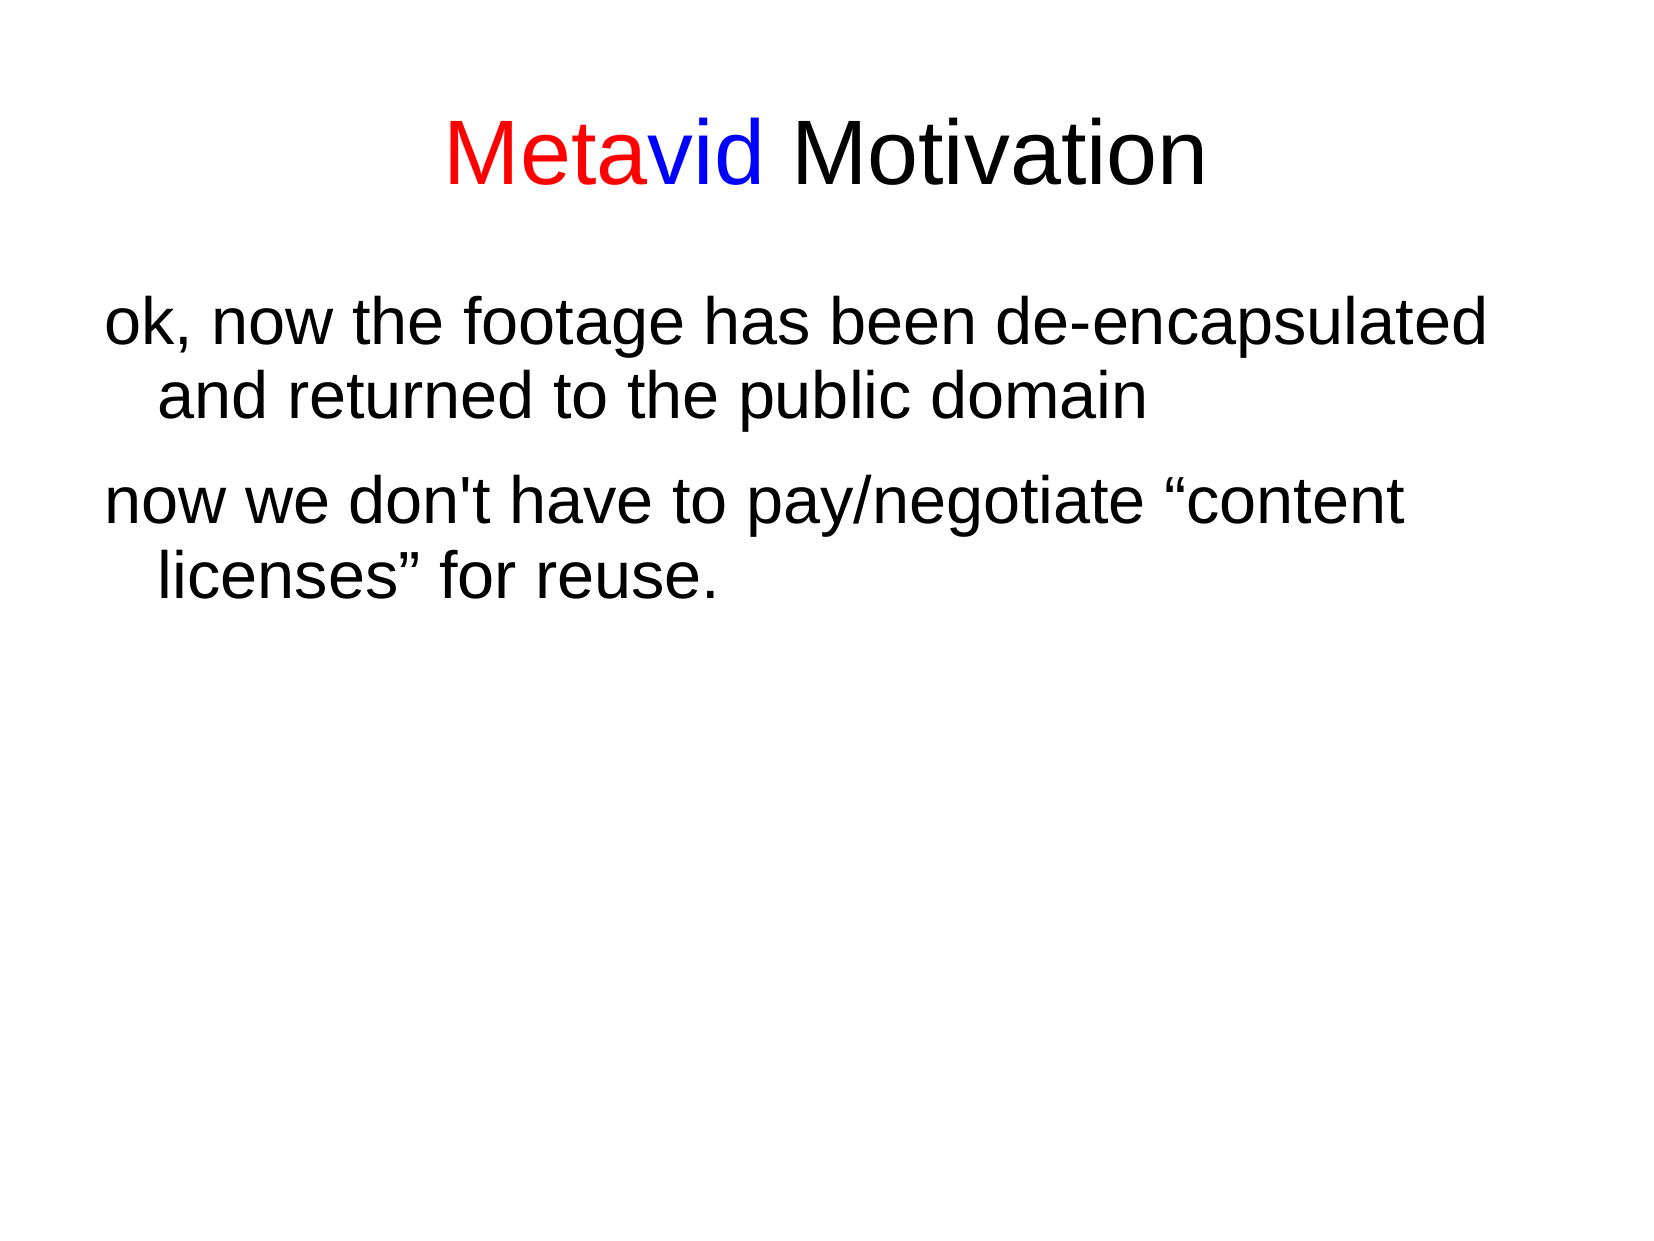

# Metavid Motivation
ok, now the footage has been de-encapsulated and returned to the public domain
now we don't have to pay/negotiate “content licenses” for reuse.